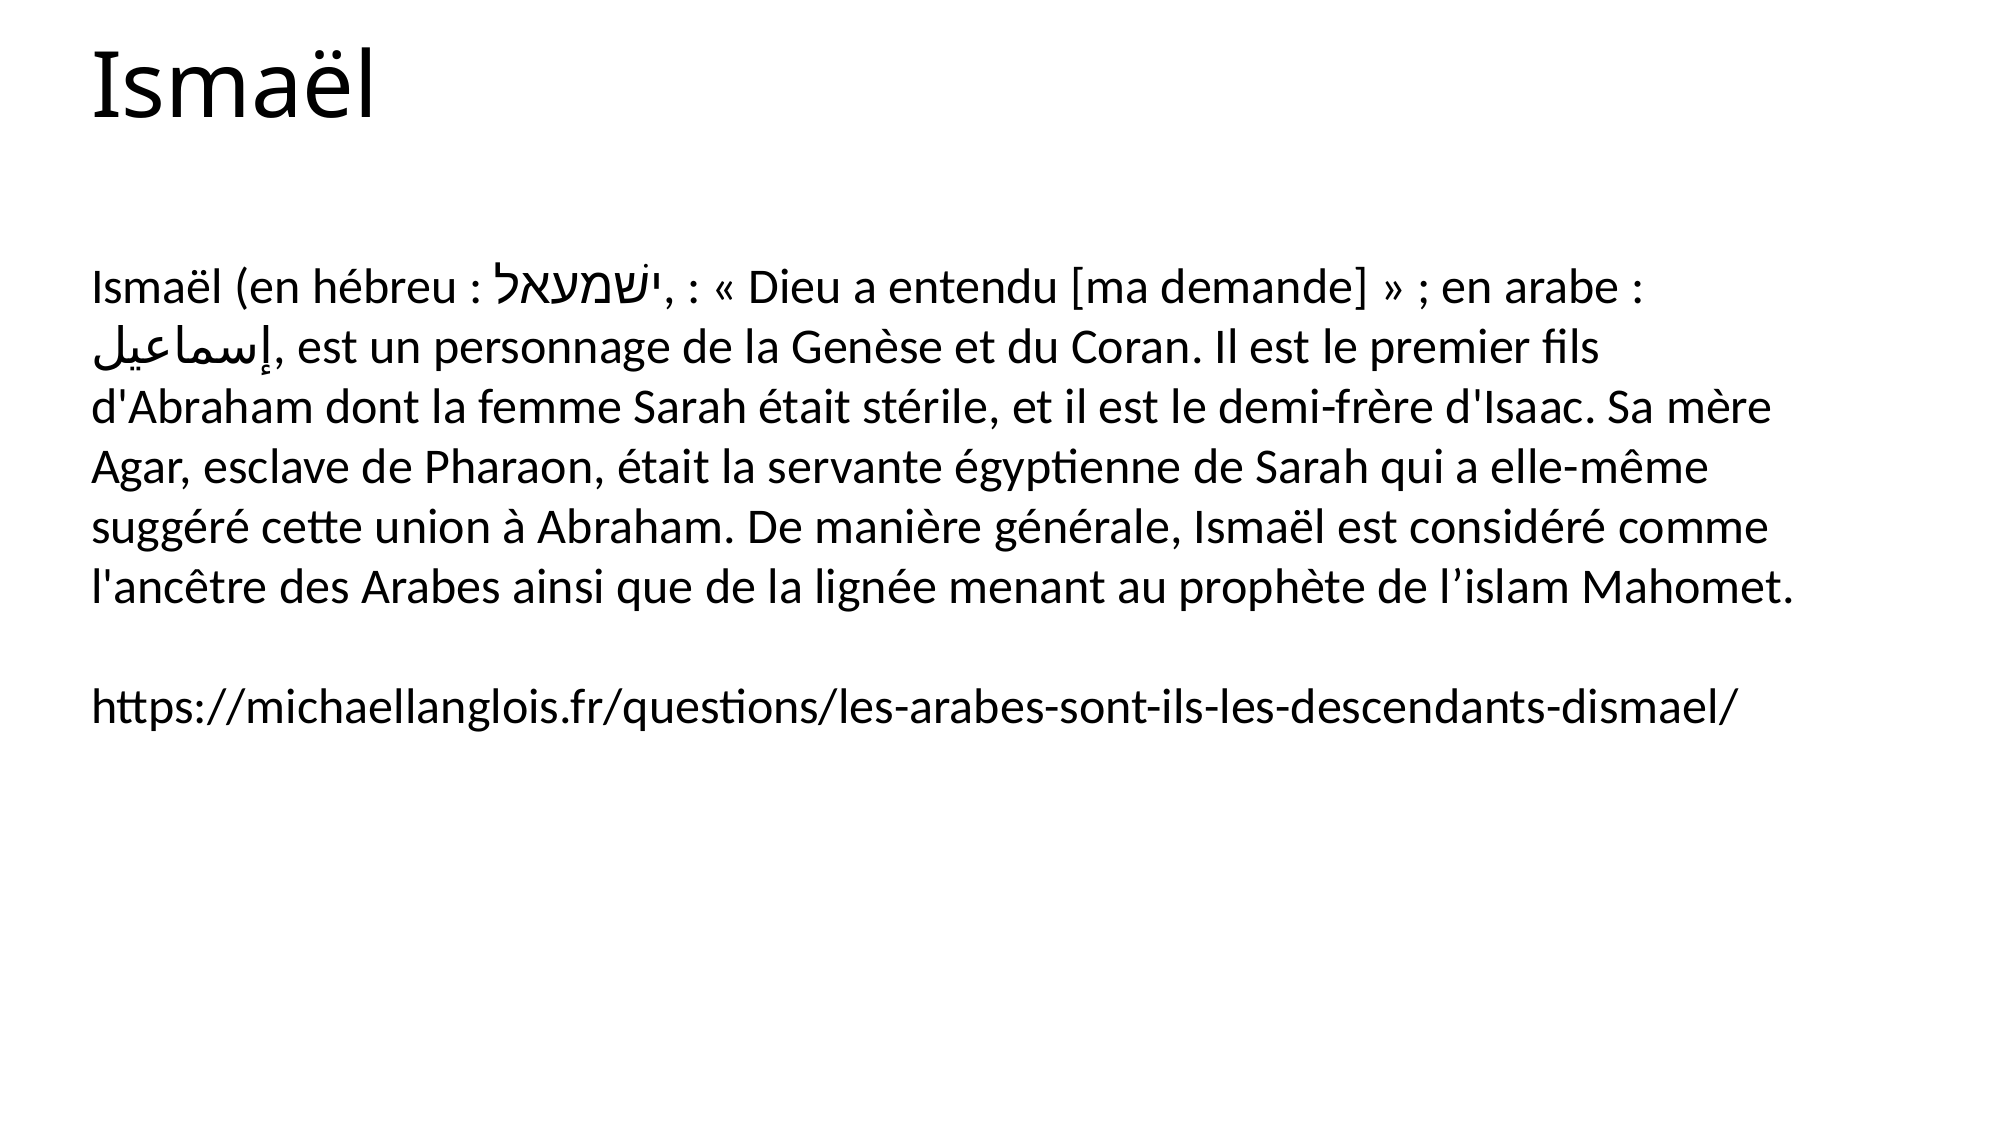

Ismaël
Ismaël (en hébreu : ישׁמעאל, : « Dieu a entendu [ma demande] » ; en arabe : إسماعيل, est un personnage de la Genèse et du Coran. Il est le premier fils d'Abraham dont la femme Sarah était stérile, et il est le demi-frère d'Isaac. Sa mère Agar, esclave de Pharaon, était la servante égyptienne de Sarah qui a elle-même suggéré cette union à Abraham. De manière générale, Ismaël est considéré comme l'ancêtre des Arabes ainsi que de la lignée menant au prophète de l’islam Mahomet.
https://michaellanglois.fr/questions/les-arabes-sont-ils-les-descendants-dismael/